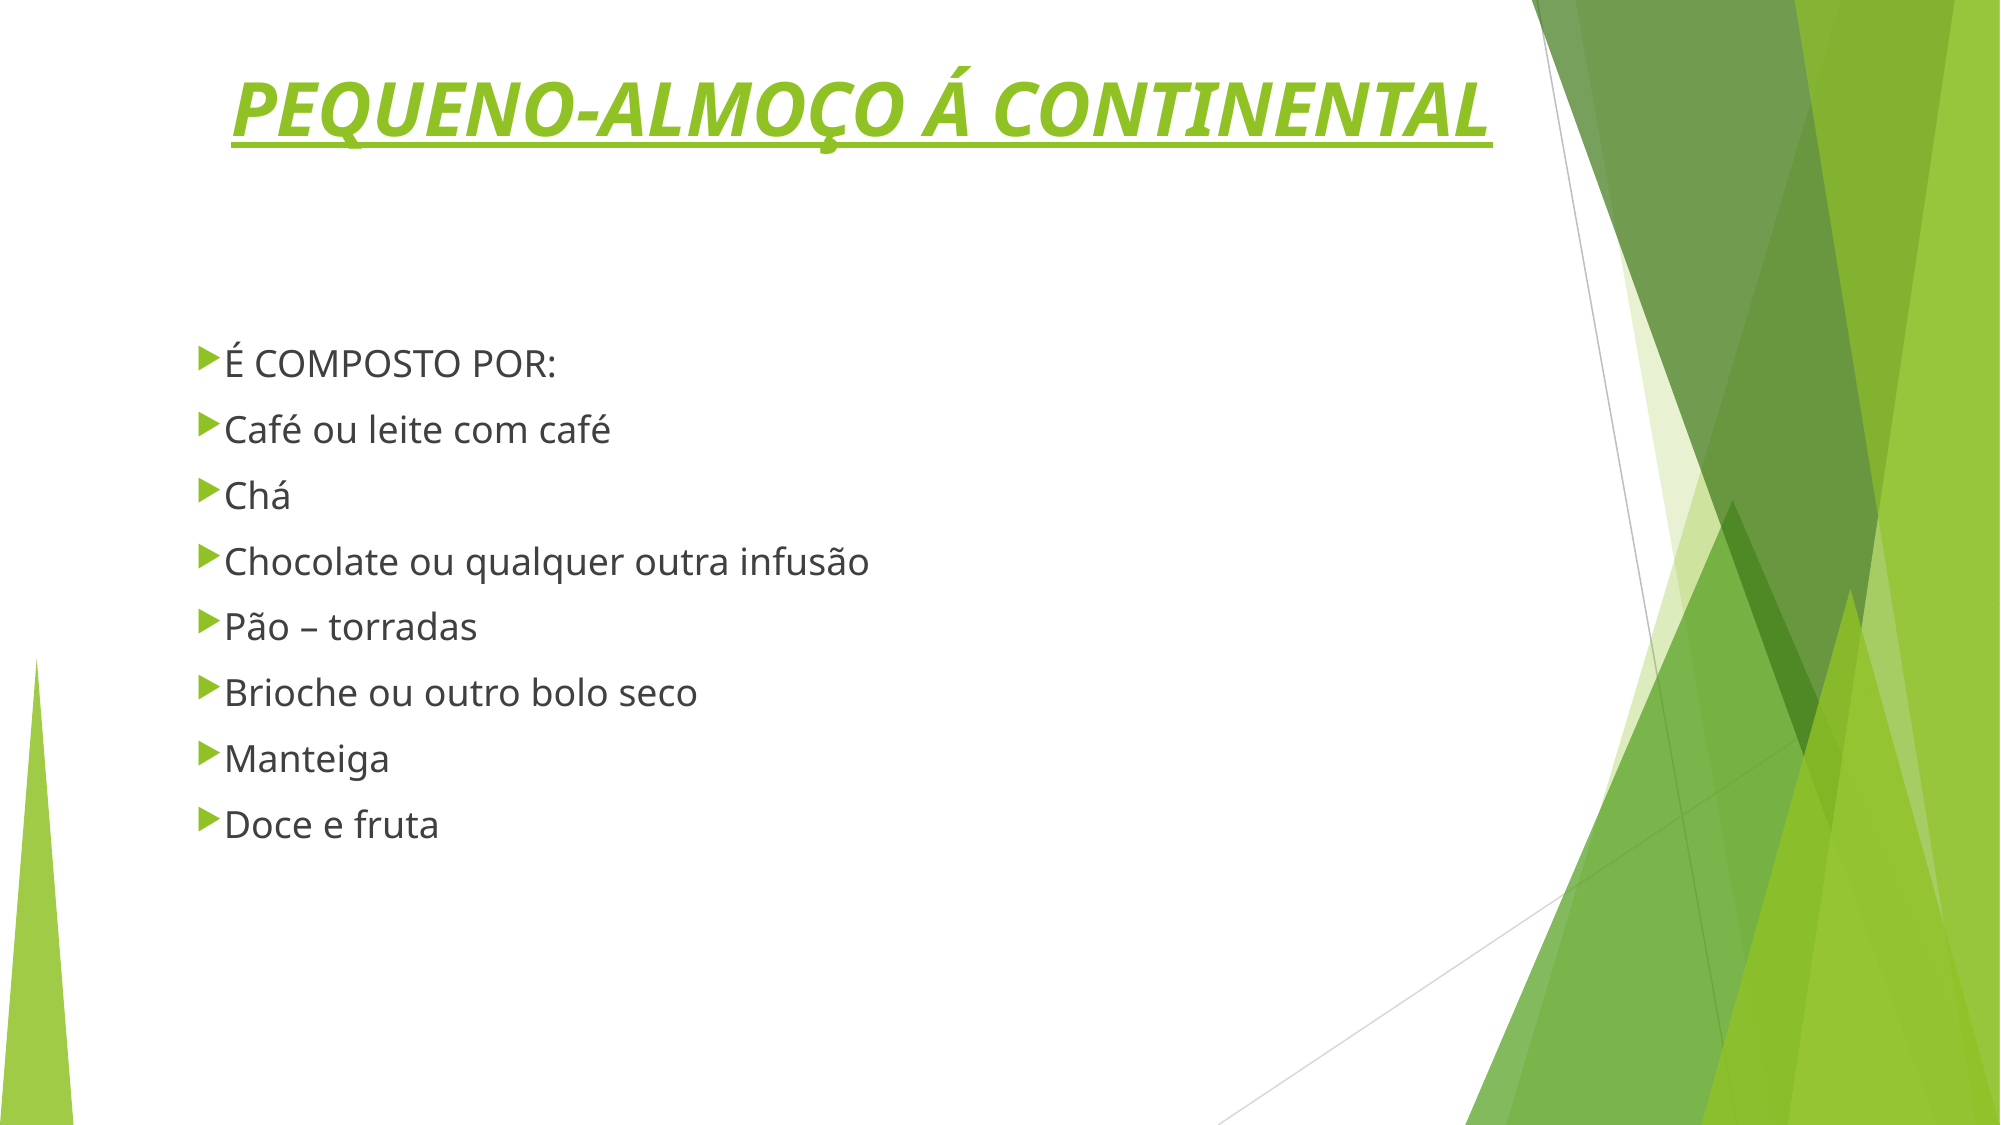

# PEQUENO-ALMOÇO Á CONTINENTAL
É COMPOSTO POR:
Café ou leite com café
Chá
Chocolate ou qualquer outra infusão
Pão – torradas
Brioche ou outro bolo seco
Manteiga
Doce e fruta